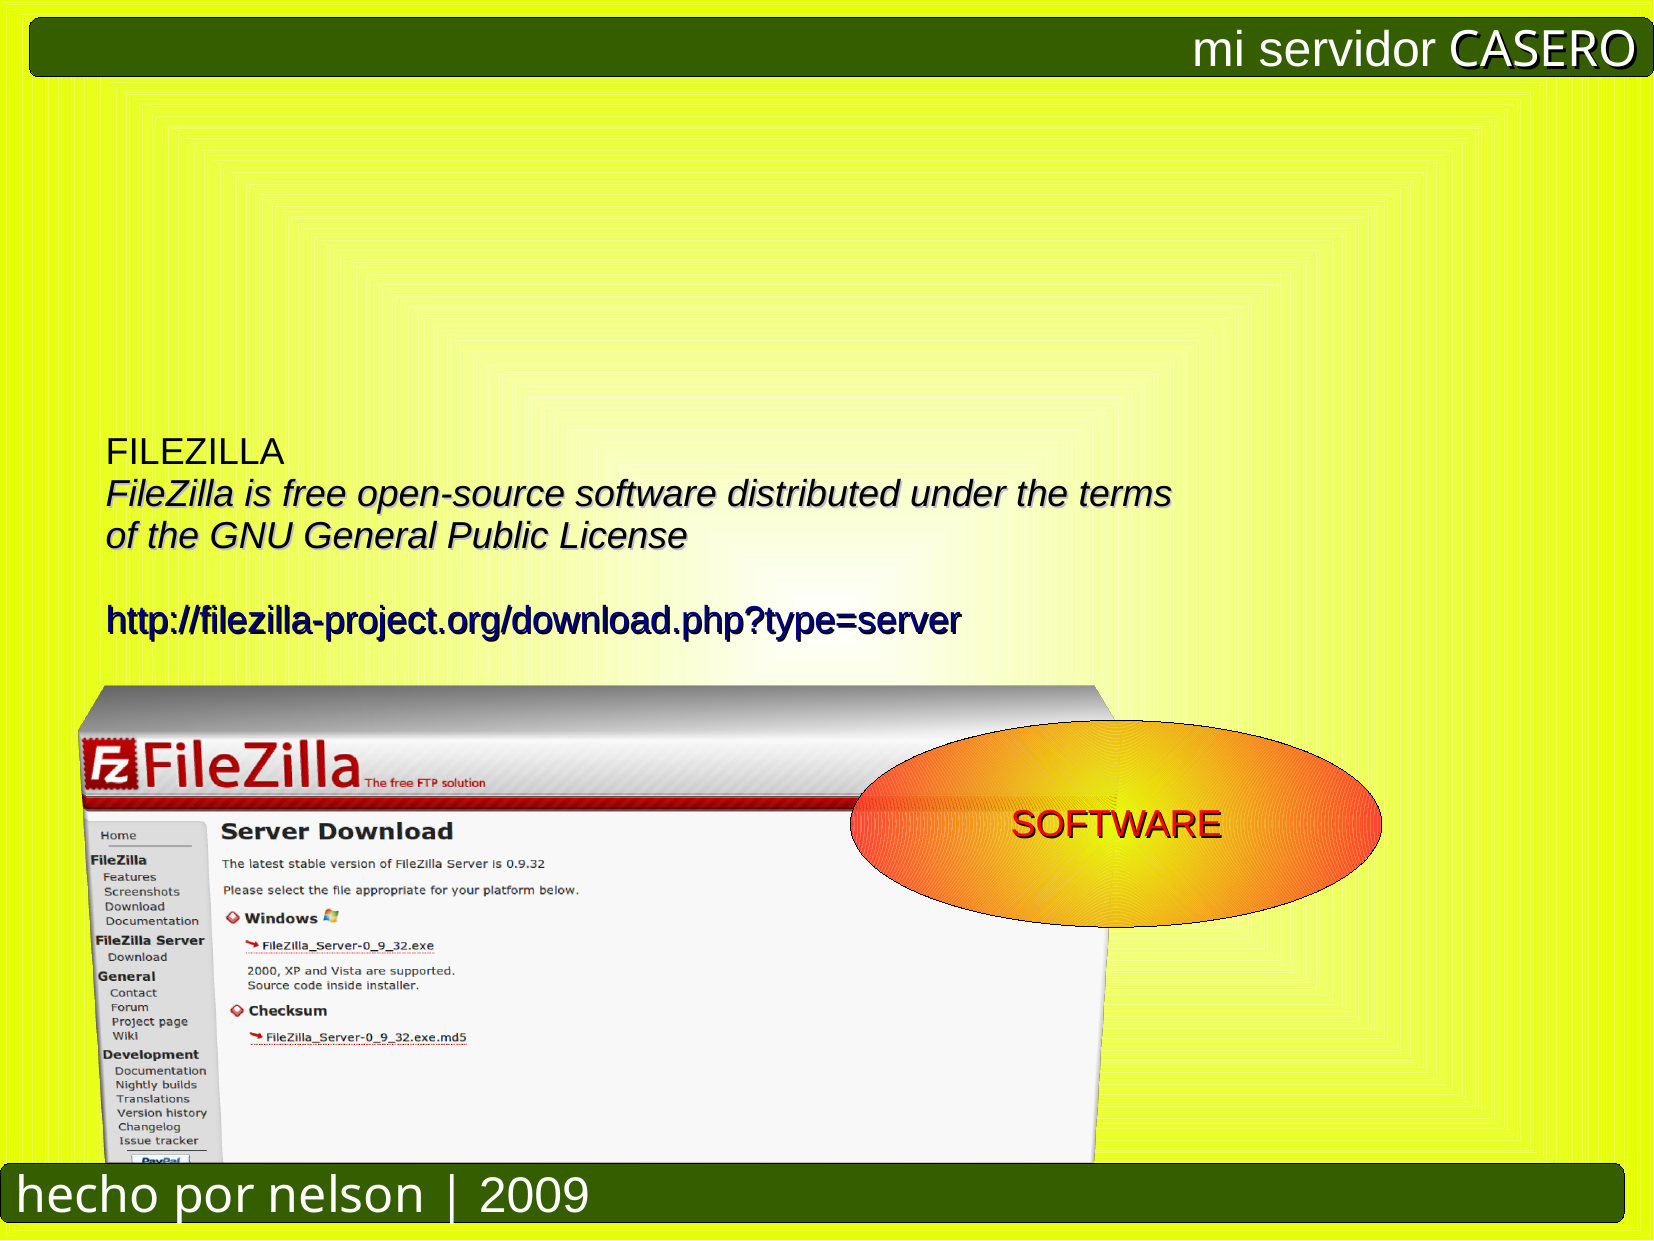

FILEZILLA
FileZilla is free open-source software distributed under the terms
of the GNU General Public License
http://filezilla-project.org/download.php?type=server
SOFTWARE